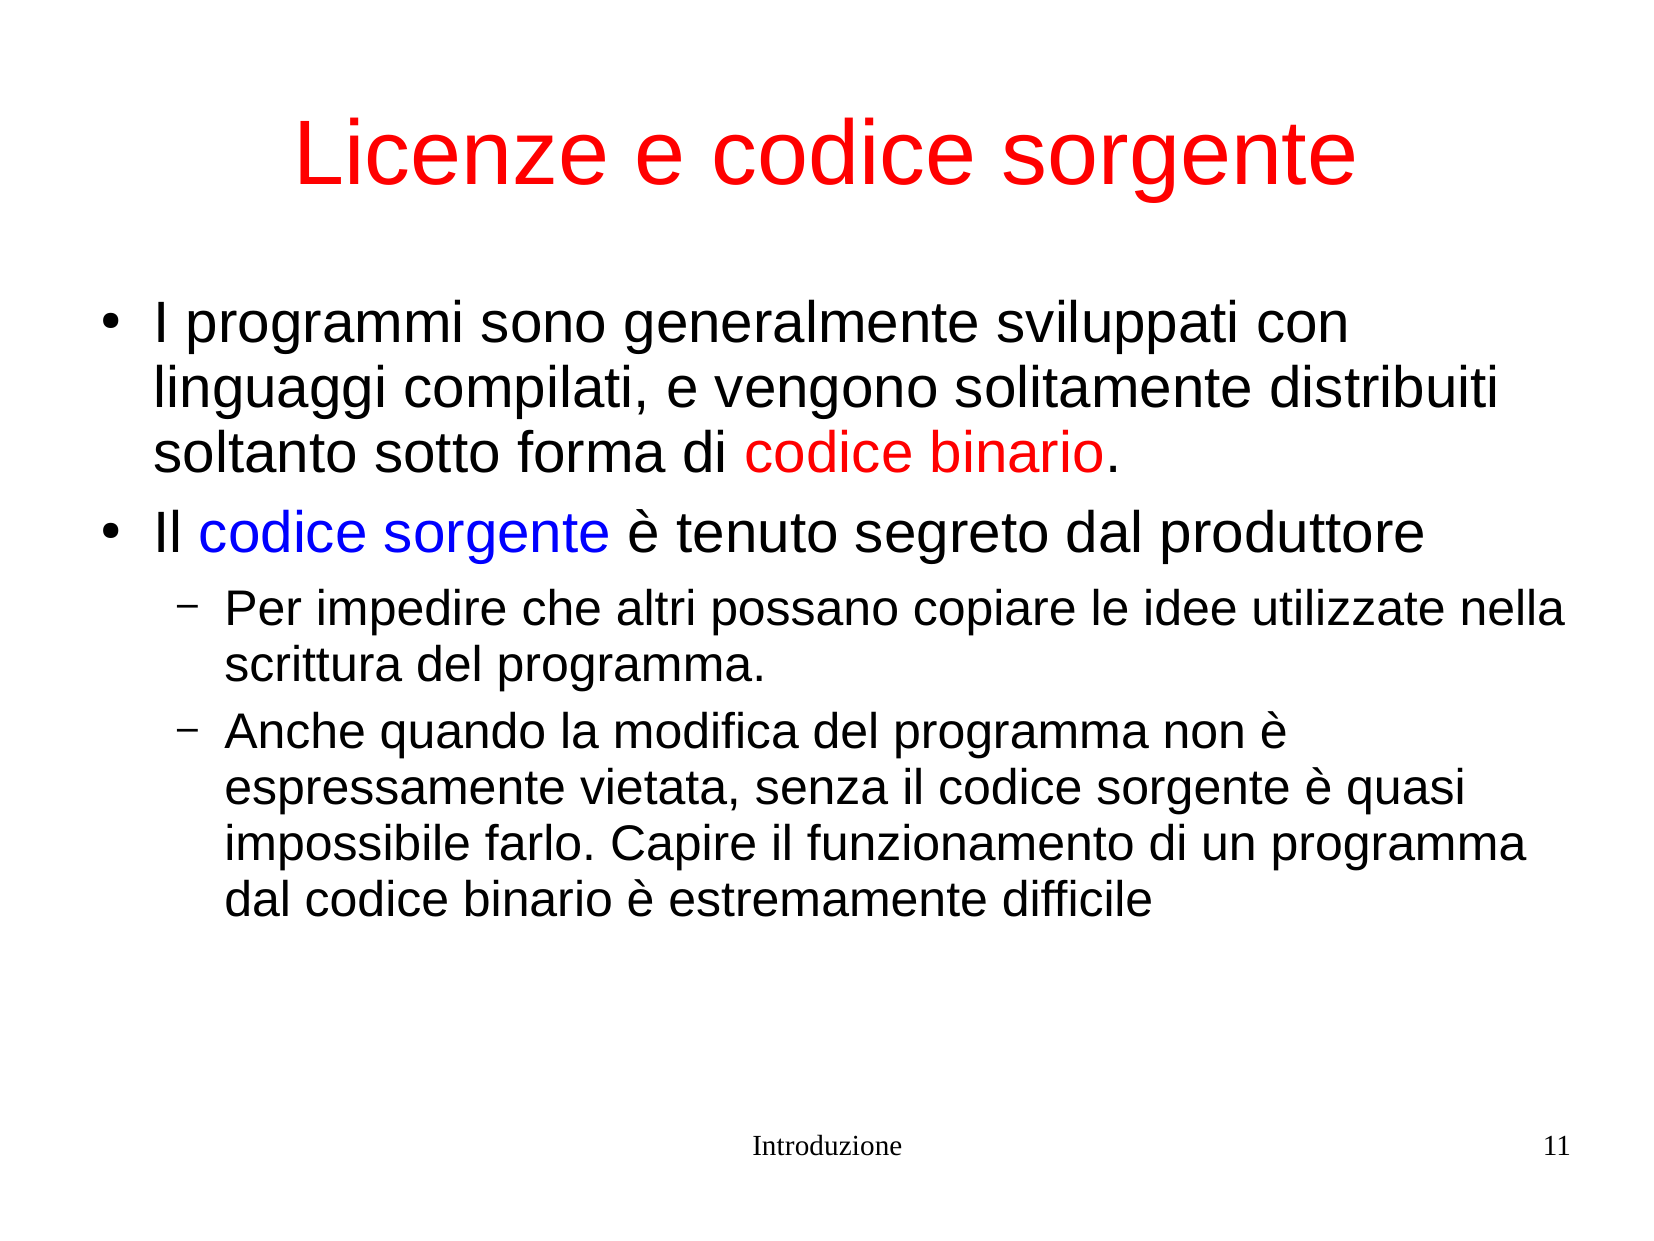

# Licenze e codice sorgente
I programmi sono generalmente sviluppati con linguaggi compilati, e vengono solitamente distribuiti soltanto sotto forma di codice binario.
Il codice sorgente è tenuto segreto dal produttore
Per impedire che altri possano copiare le idee utilizzate nella scrittura del programma.
Anche quando la modifica del programma non è espressamente vietata, senza il codice sorgente è quasi impossibile farlo. Capire il funzionamento di un programma dal codice binario è estremamente difficile
Introduzione
11